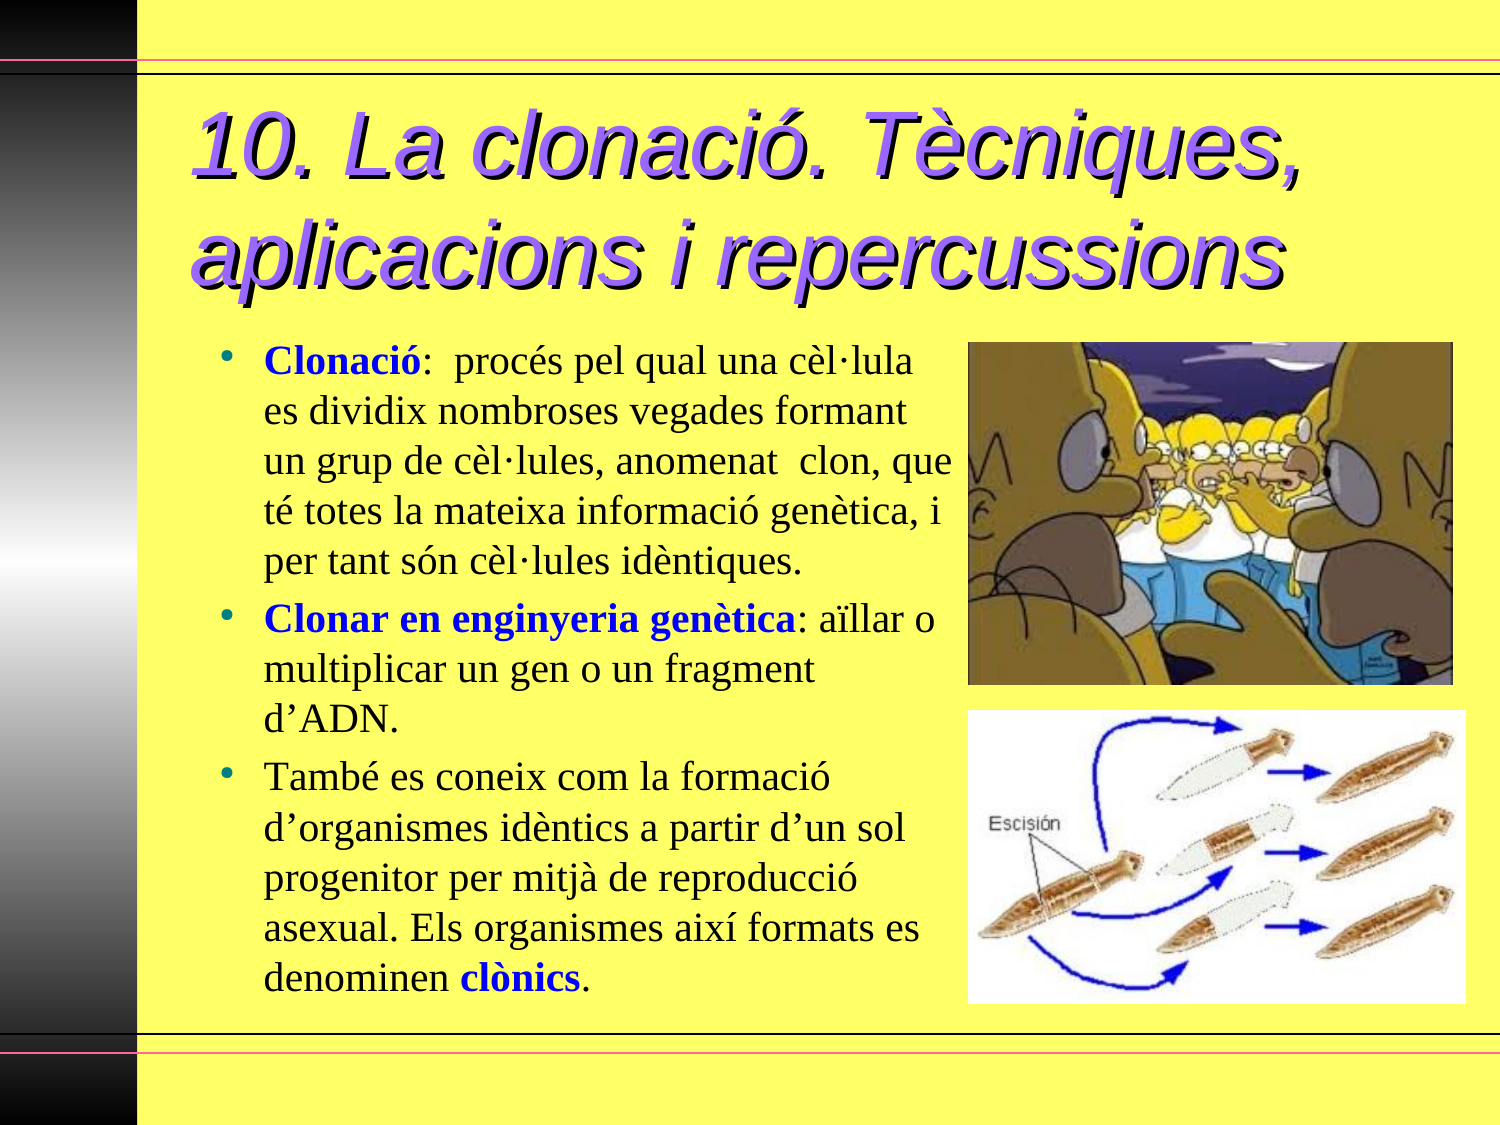

10. La clonació. Tècniques, aplicacions i repercussions
# Clonació: procés pel qual una cèl·lula es dividix nombroses vegades formant un grup de cèl·lules, anomenat clon, que té totes la mateixa informació genètica, i per tant són cèl·lules idèntiques.
Clonar en enginyeria genètica: aïllar o multiplicar un gen o un fragment d’ADN.
També es coneix com la formació d’organismes idèntics a partir d’un sol progenitor per mitjà de reproducció asexual. Els organismes així formats es denominen clònics.